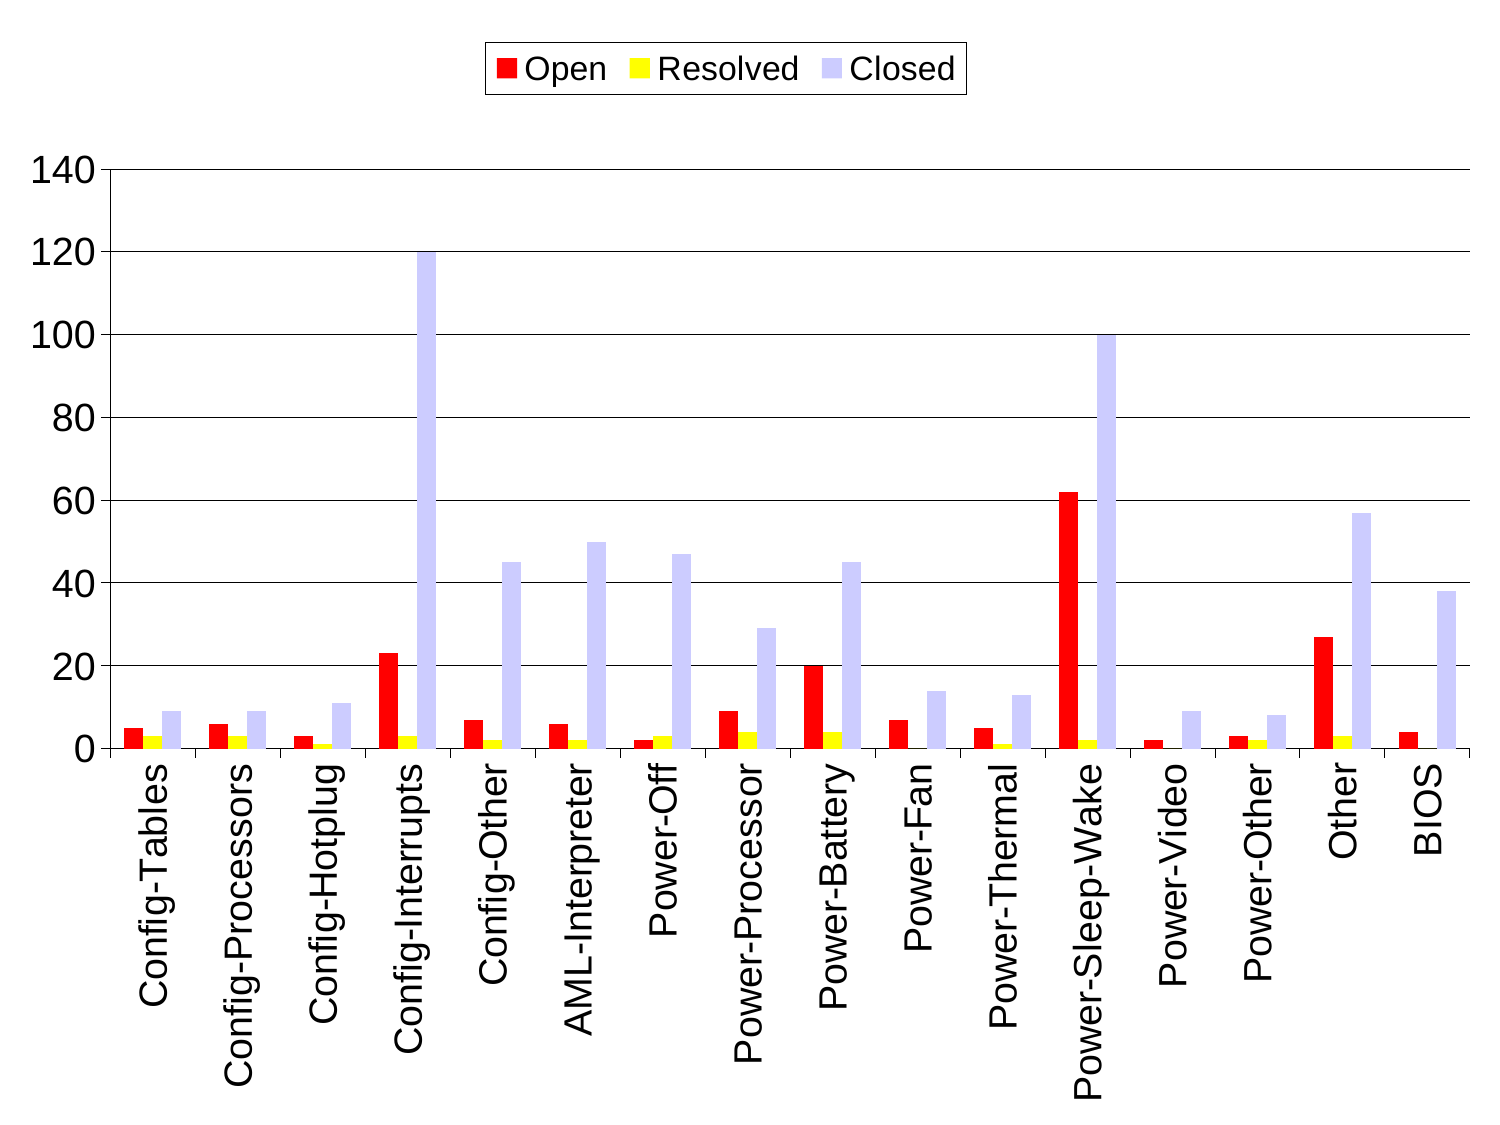

### Chart
| Category | Open | Resolved | Closed |
|---|---|---|---|
| Config-Tables | 5.0 | 3.0 | 9.0 |
| Config-Processors | 6.0 | 3.0 | 9.0 |
| Config-Hotplug | 3.0 | 1.0 | 11.0 |
| Config-Interrupts | 23.0 | 3.0 | 120.0 |
| Config-Other | 7.0 | 2.0 | 45.0 |
| AML-Interpreter | 6.0 | 2.0 | 50.0 |
| Power-Off | 2.0 | 3.0 | 47.0 |
| Power-Processor | 9.0 | 4.0 | 29.0 |
| Power-Battery | 20.0 | 4.0 | 45.0 |
| Power-Fan | 7.0 | 0.0 | 14.0 |
| Power-Thermal | 5.0 | 1.0 | 13.0 |
| Power-Sleep-Wake | 62.0 | 2.0 | 100.0 |
| Power-Video | 2.0 | 0.0 | 9.0 |
| Power-Other | 3.0 | 2.0 | 8.0 |
| Other | 27.0 | 3.0 | 57.0 |
| BIOS | 4.0 | 0.0 | 38.0 |